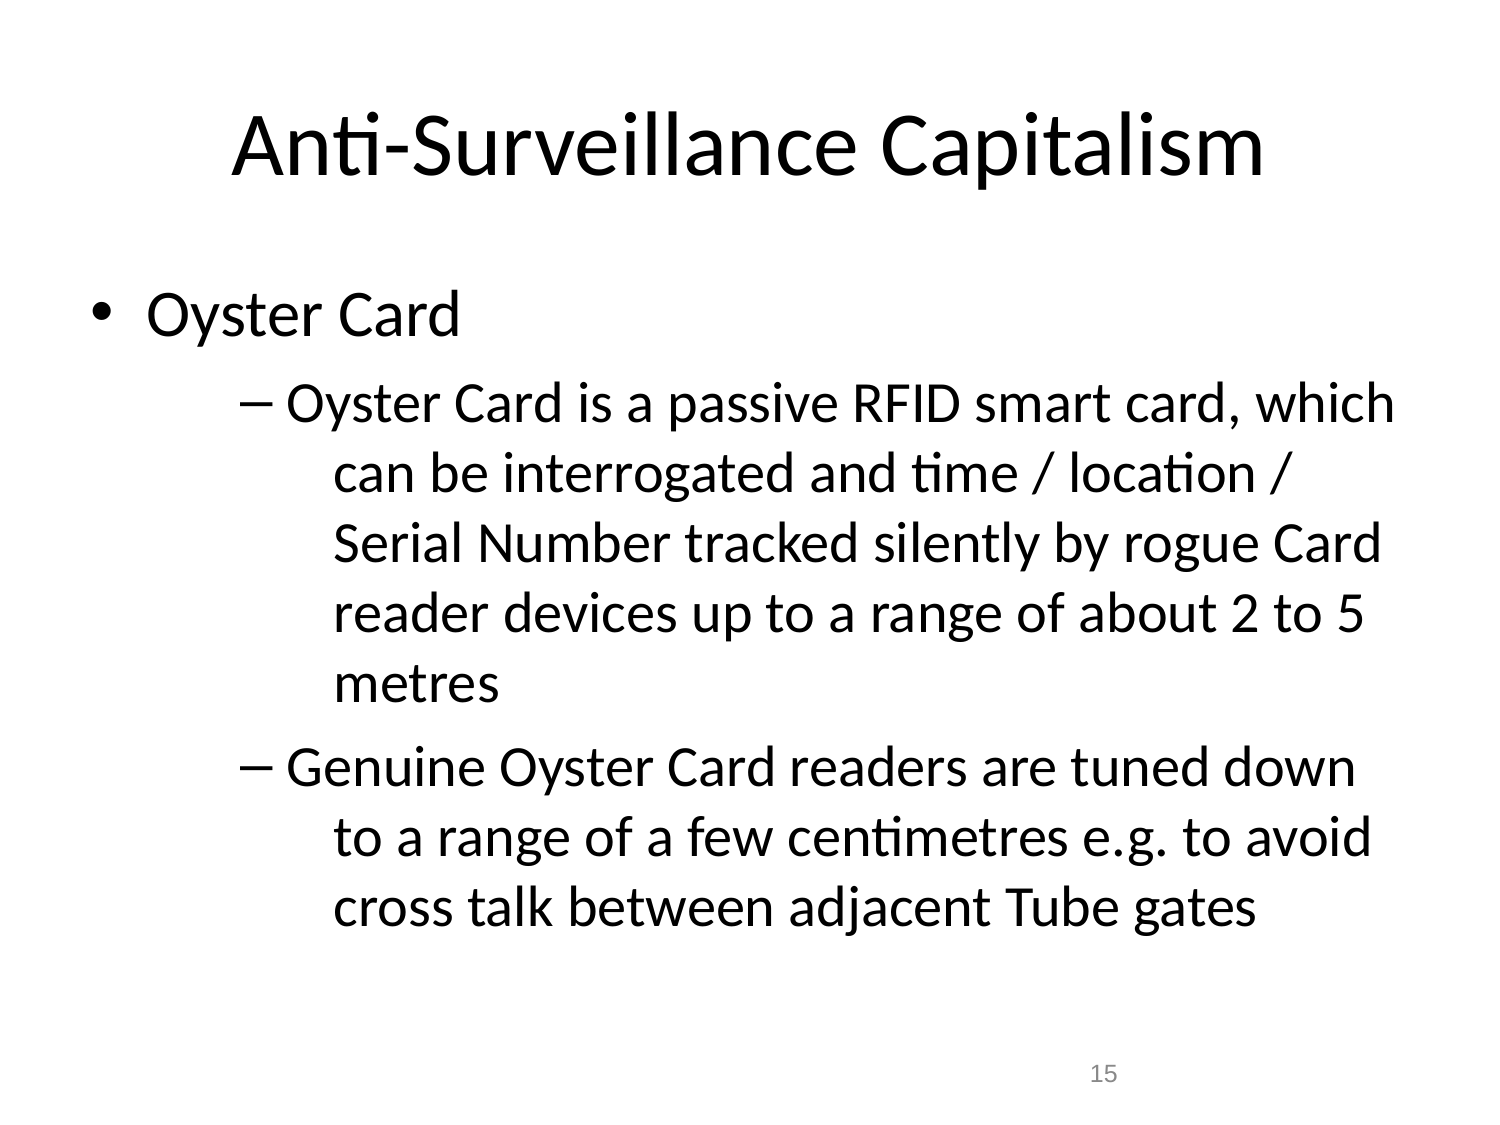

# Anti-Surveillance Capitalism
Oyster Card
Oyster Card is a passive RFID smart card, which can be interrogated and time / location / Serial Number tracked silently by rogue Card reader devices up to a range of about 2 to 5 metres
Genuine Oyster Card readers are tuned down to a range of a few centimetres e.g. to avoid cross talk between adjacent Tube gates
15